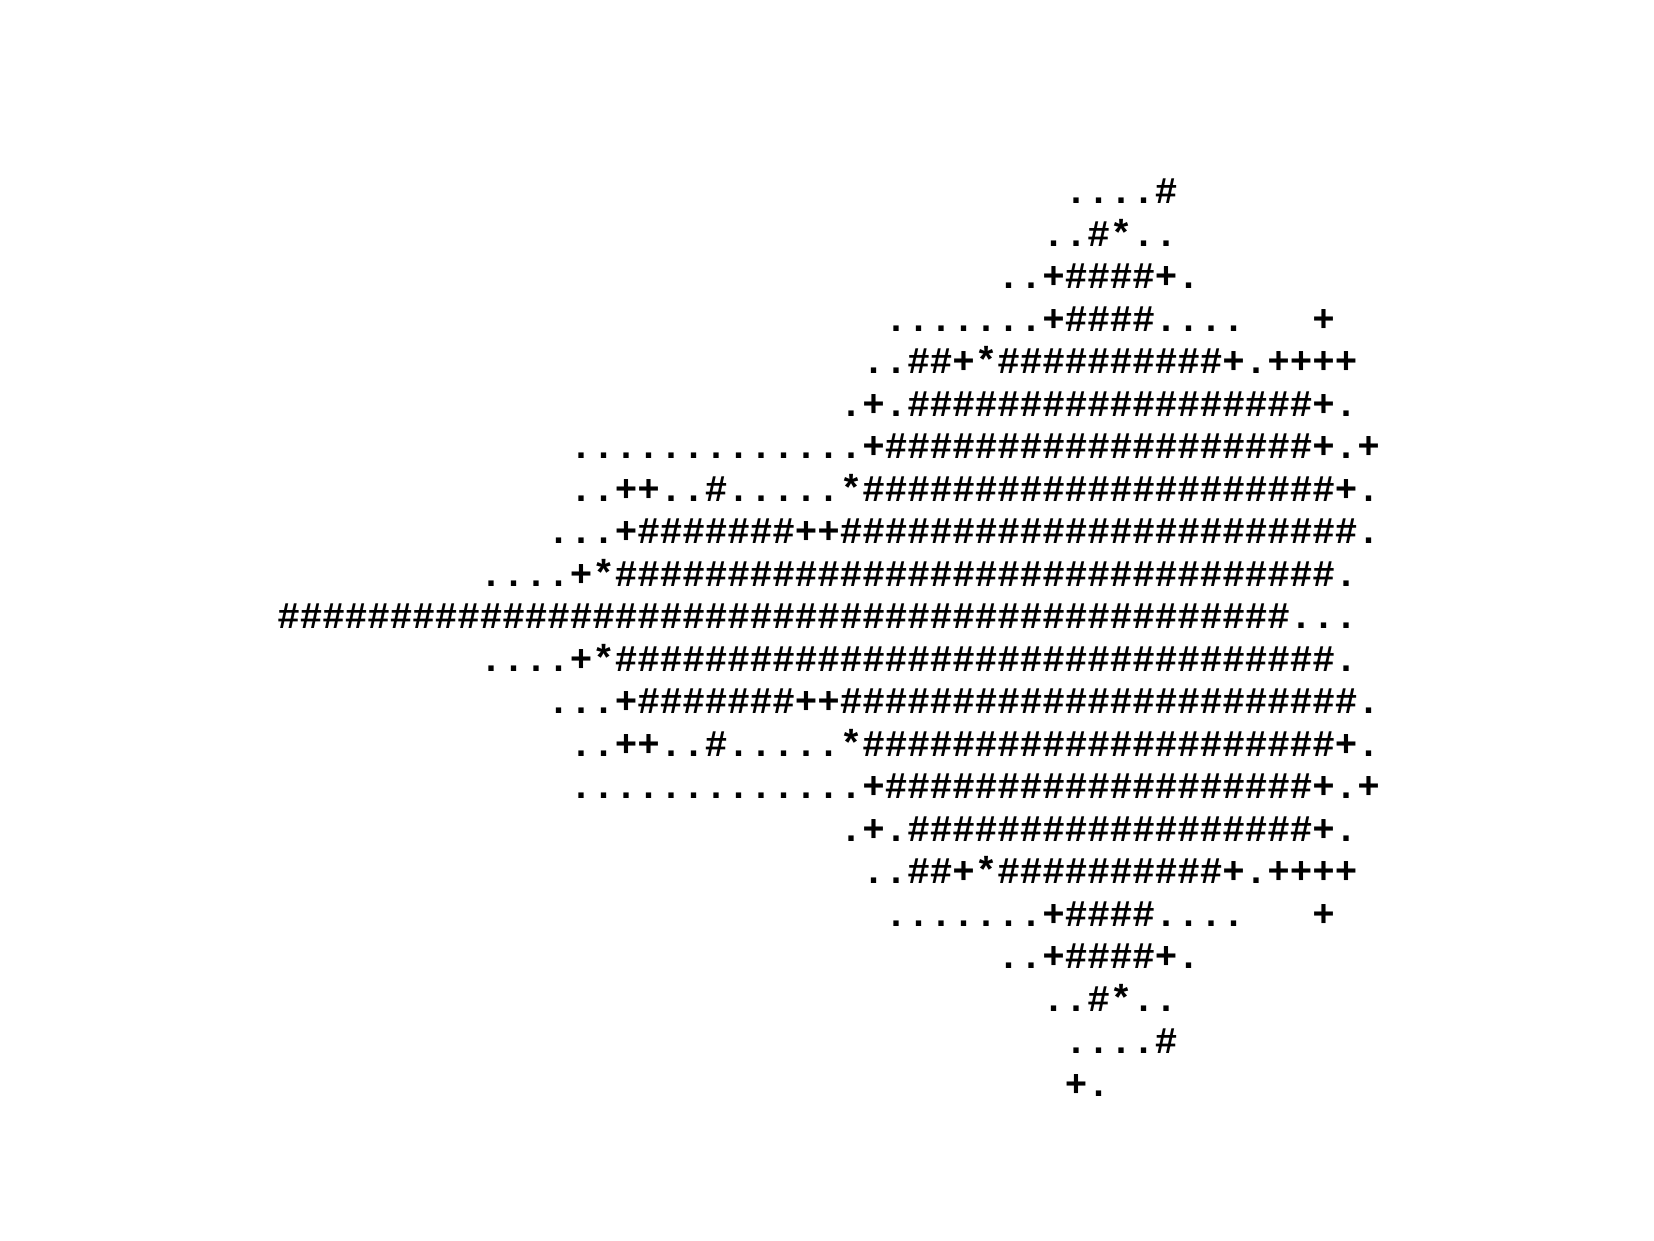

....#
 ..#*..
 ..+####+.
 .......+####.... +
 ..##+*##########+.++++
 .+.##################+.
 .............+###################+.+
 ..++..#.....*#####################+.
 ...+#######++#######################.
 ....+*################################.
 #############################################...
 ....+*################################.
 ...+#######++#######################.
 ..++..#.....*#####################+.
 .............+###################+.+
 .+.##################+.
 ..##+*##########+.++++
 .......+####.... +
 ..+####+.
 ..#*..
 ....#
 +.